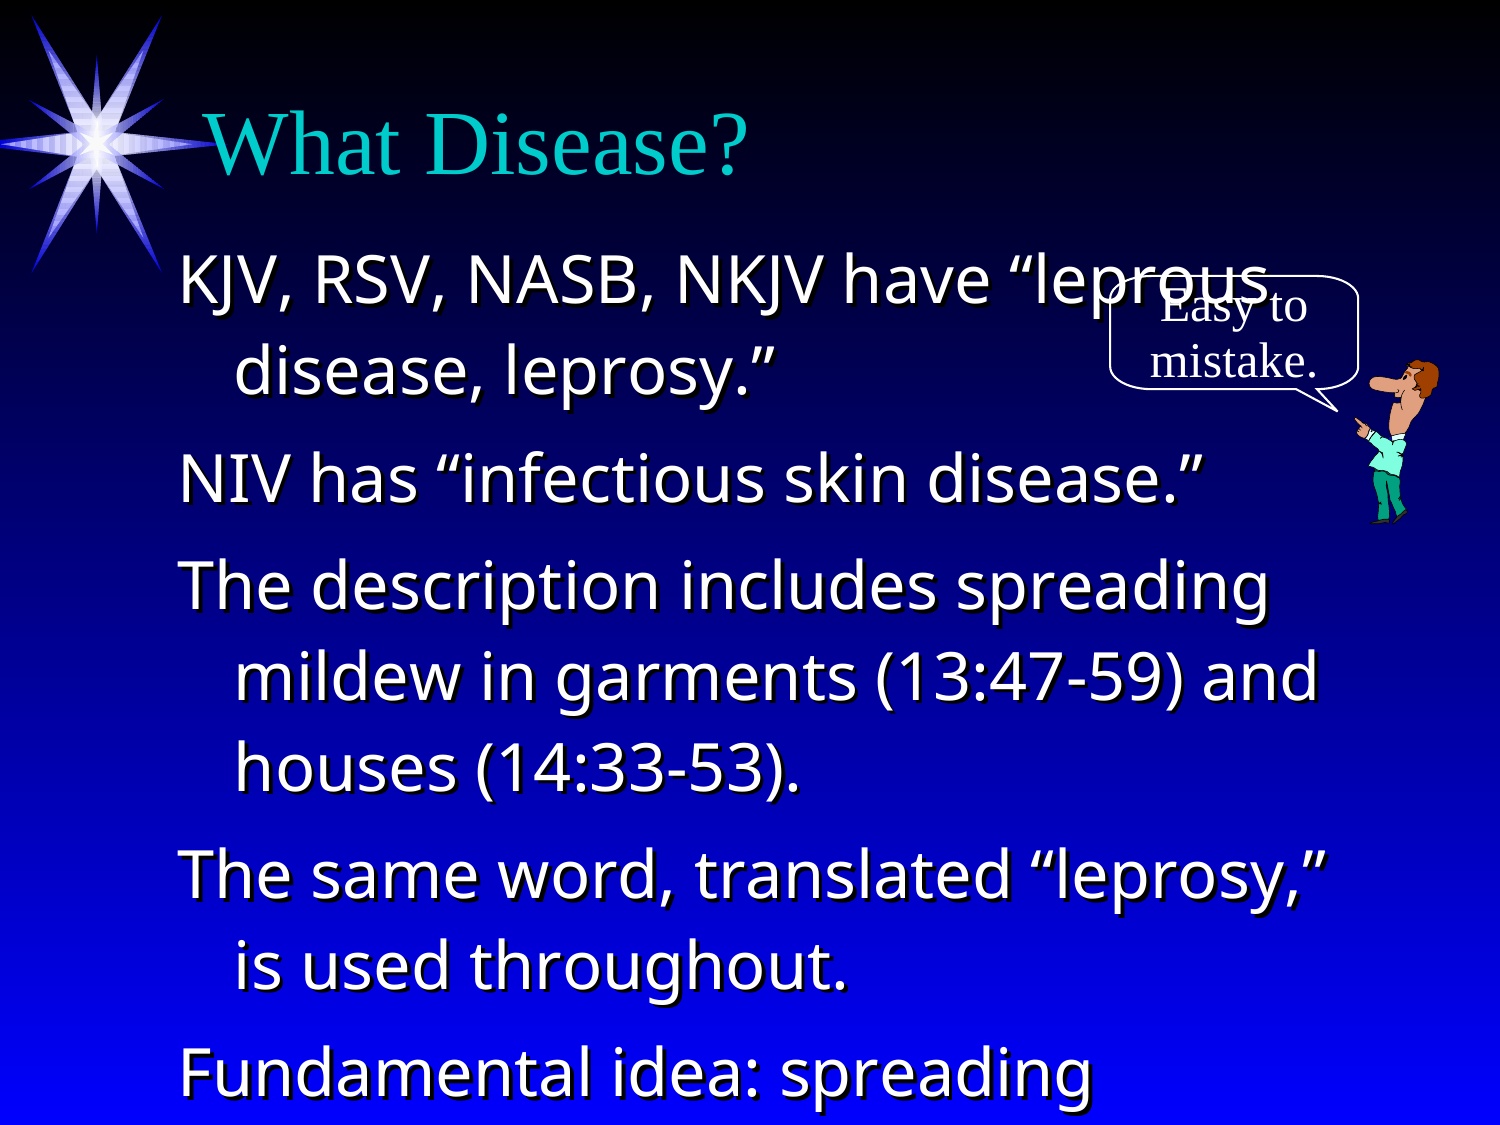

# What Disease?
KJV, RSV, NASB, NKJV have “leprous disease, leprosy.”
NIV has “infectious skin disease.”
The description includes spreading mildew in garments (13:47-59) and houses (14:33-53).
The same word, translated “leprosy,” is used throughout.
Fundamental idea: spreading surface infection, usually with discoloration.
Easy to
mistake.